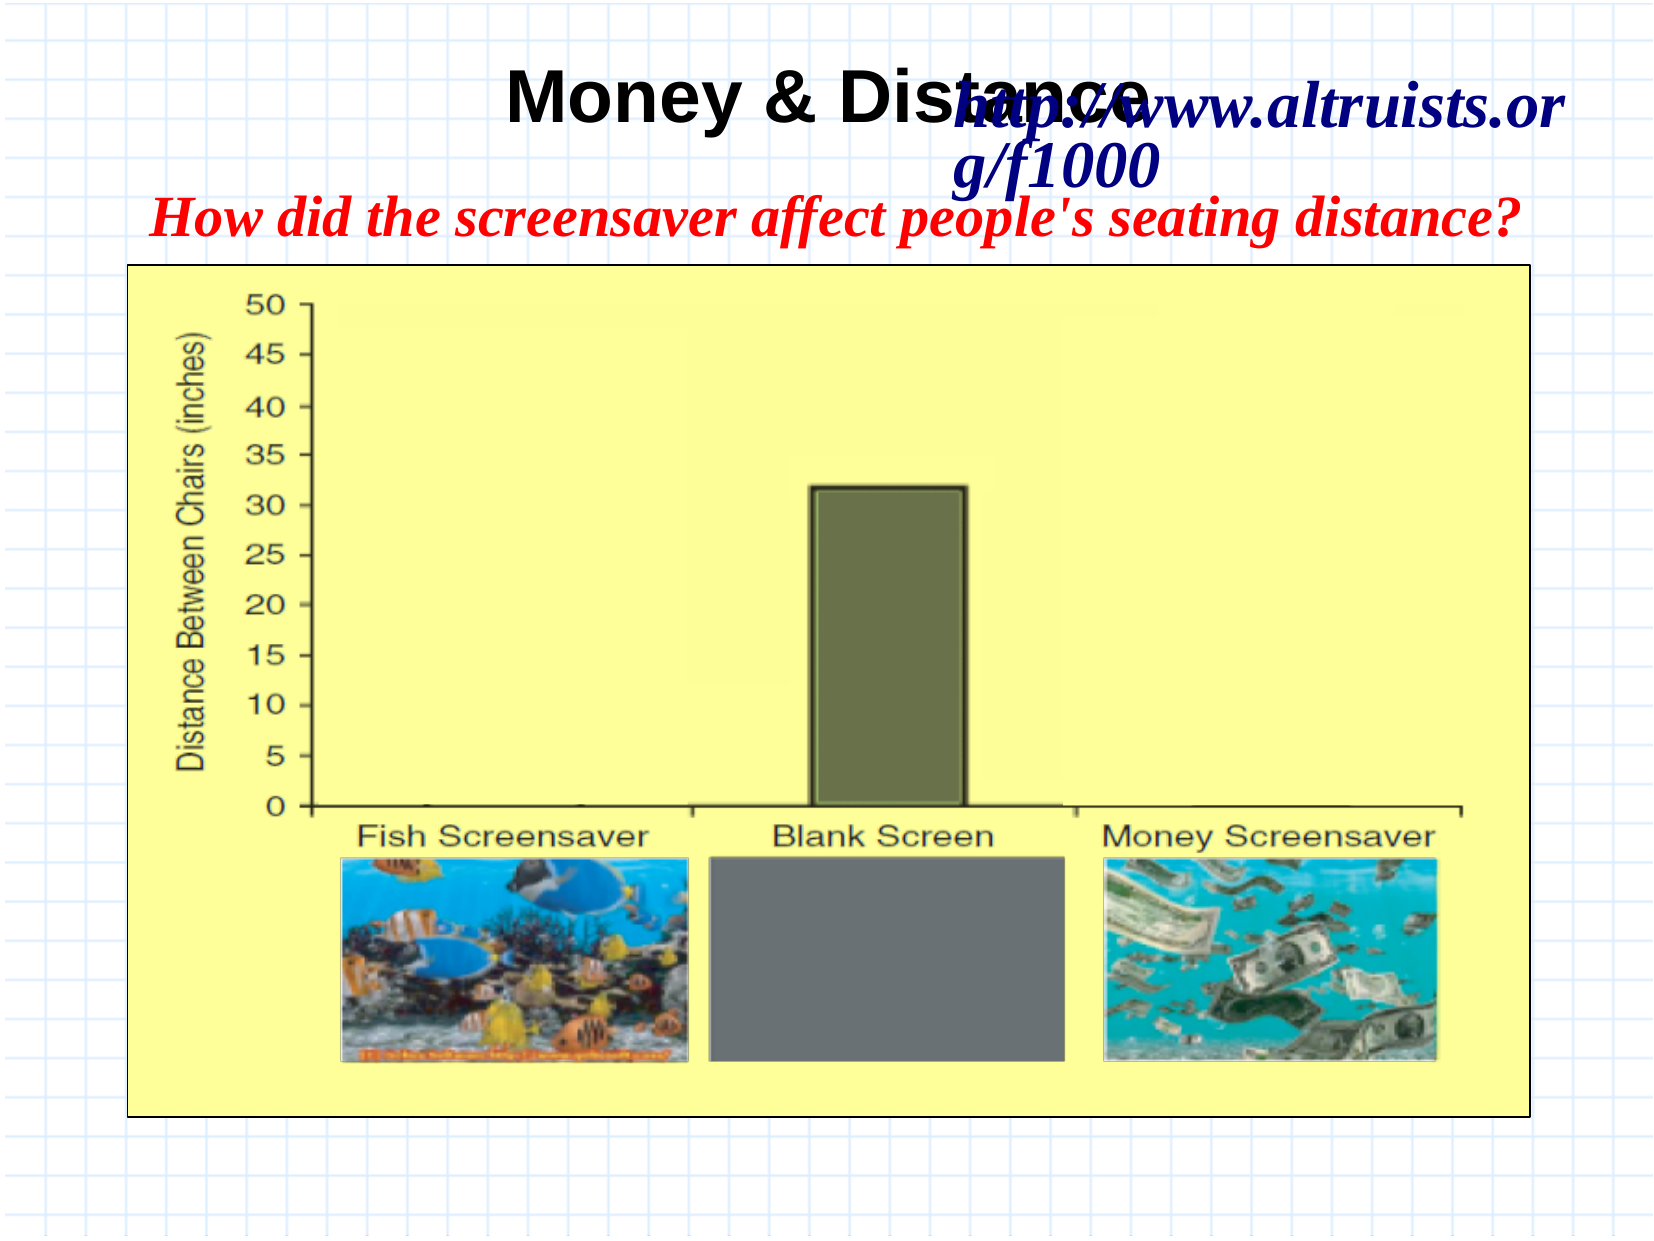

Money & Distance
http://www.altruists.org/f1000
How did the screensaver affect people's seating distance?